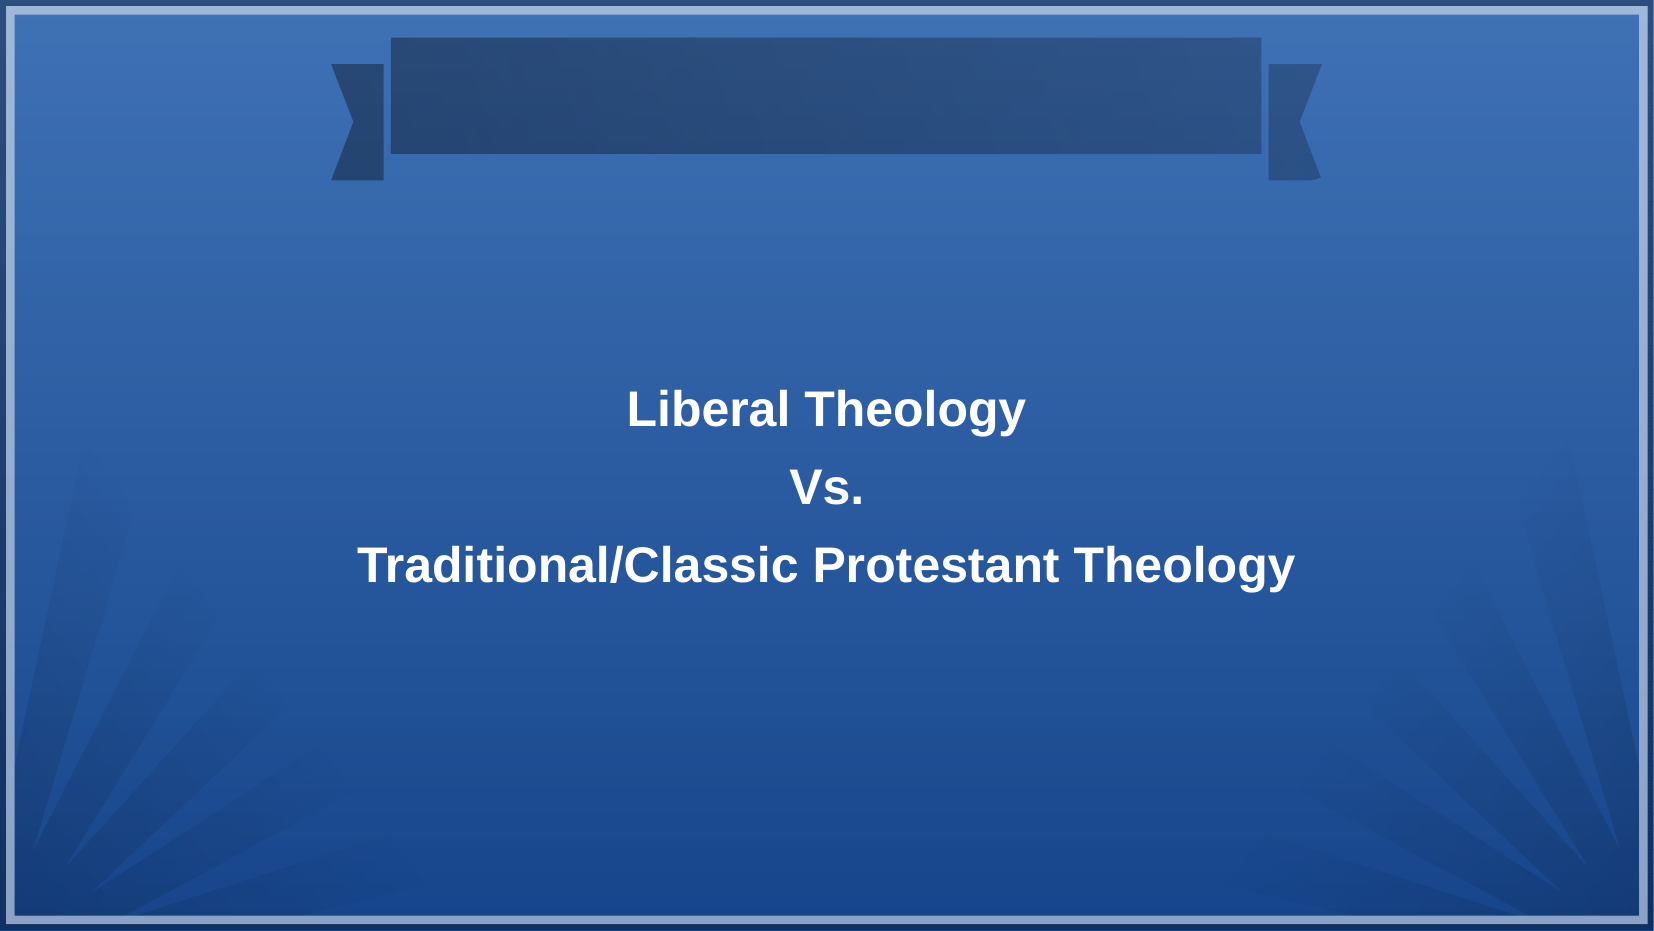

#
Liberal Theology
Vs.
Traditional/Classic Protestant Theology